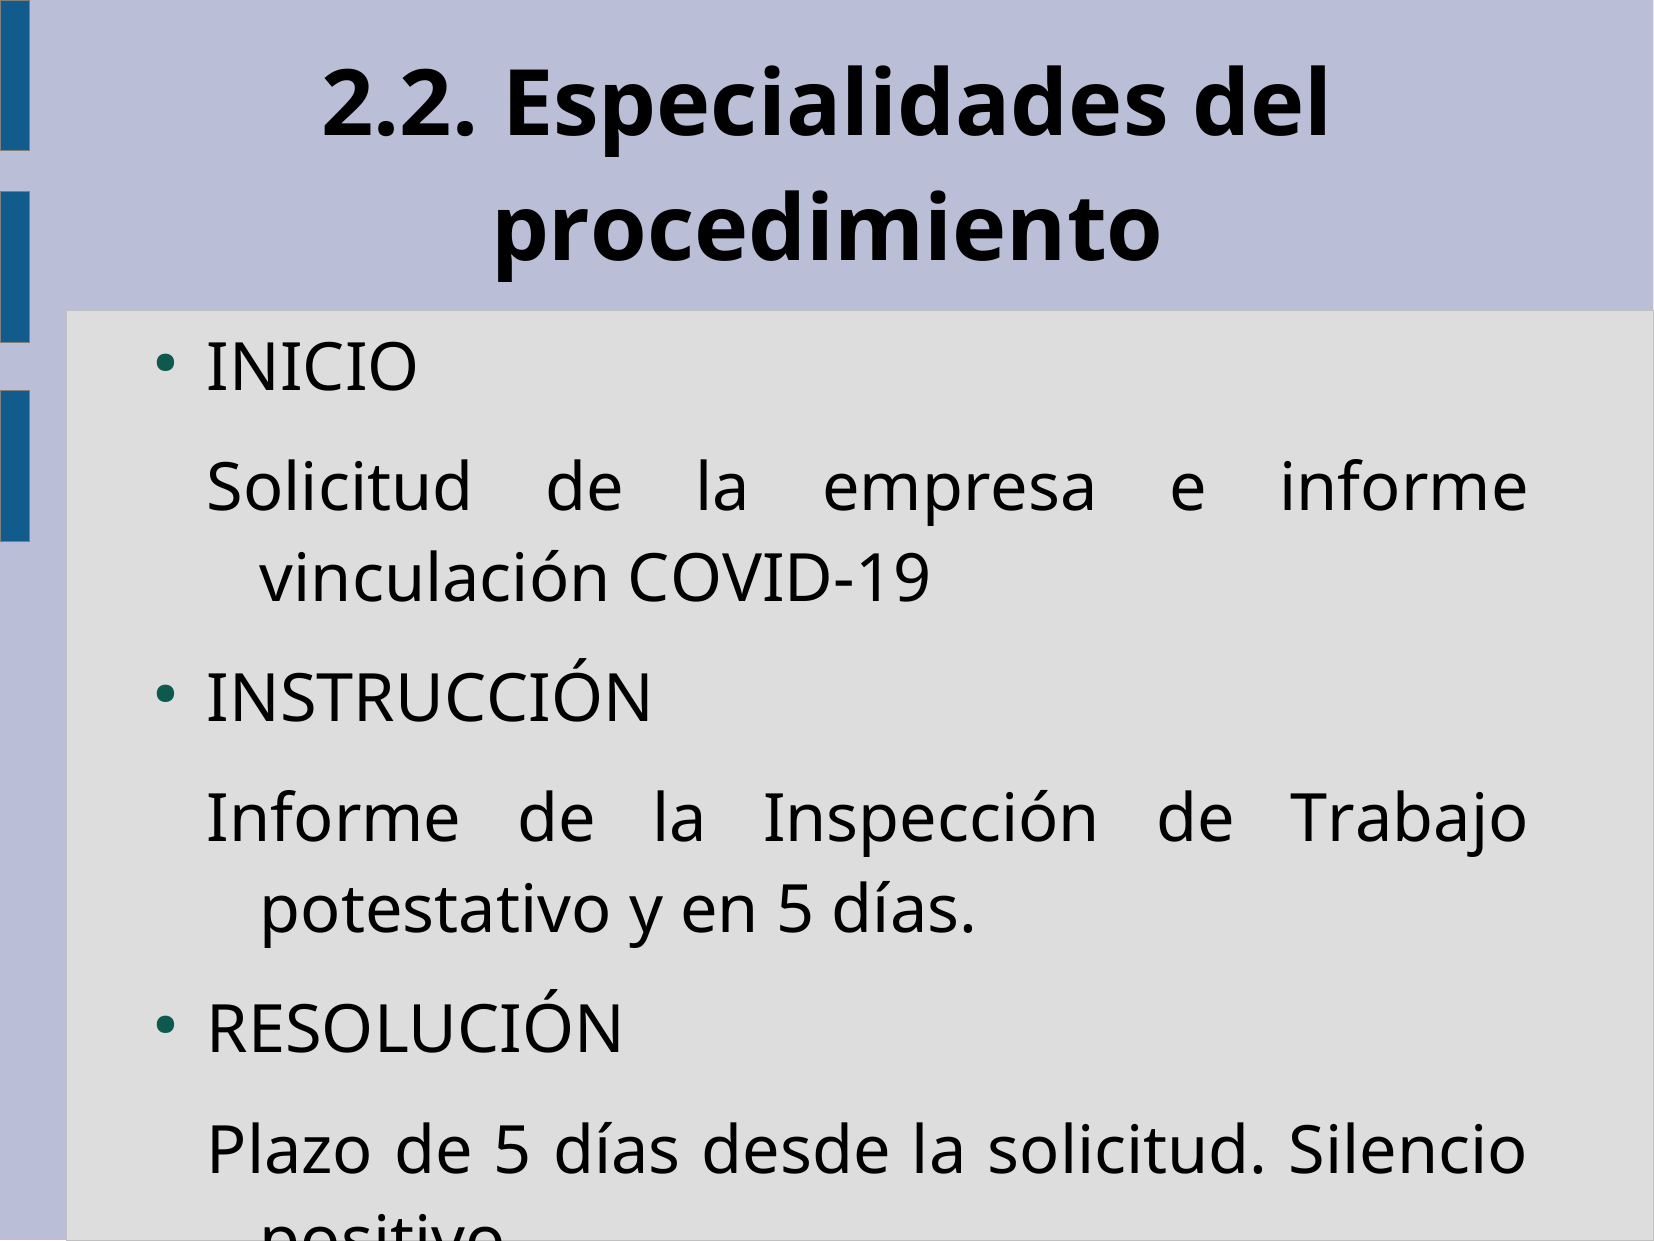

# 2.2. Especialidades del procedimiento
INICIO
Solicitud de la empresa e informe vinculación COVID-19
INSTRUCCIÓN
Informe de la Inspección de Trabajo potestativo y en 5 días.
RESOLUCIÓN
Plazo de 5 días desde la solicitud. Silencio positivo